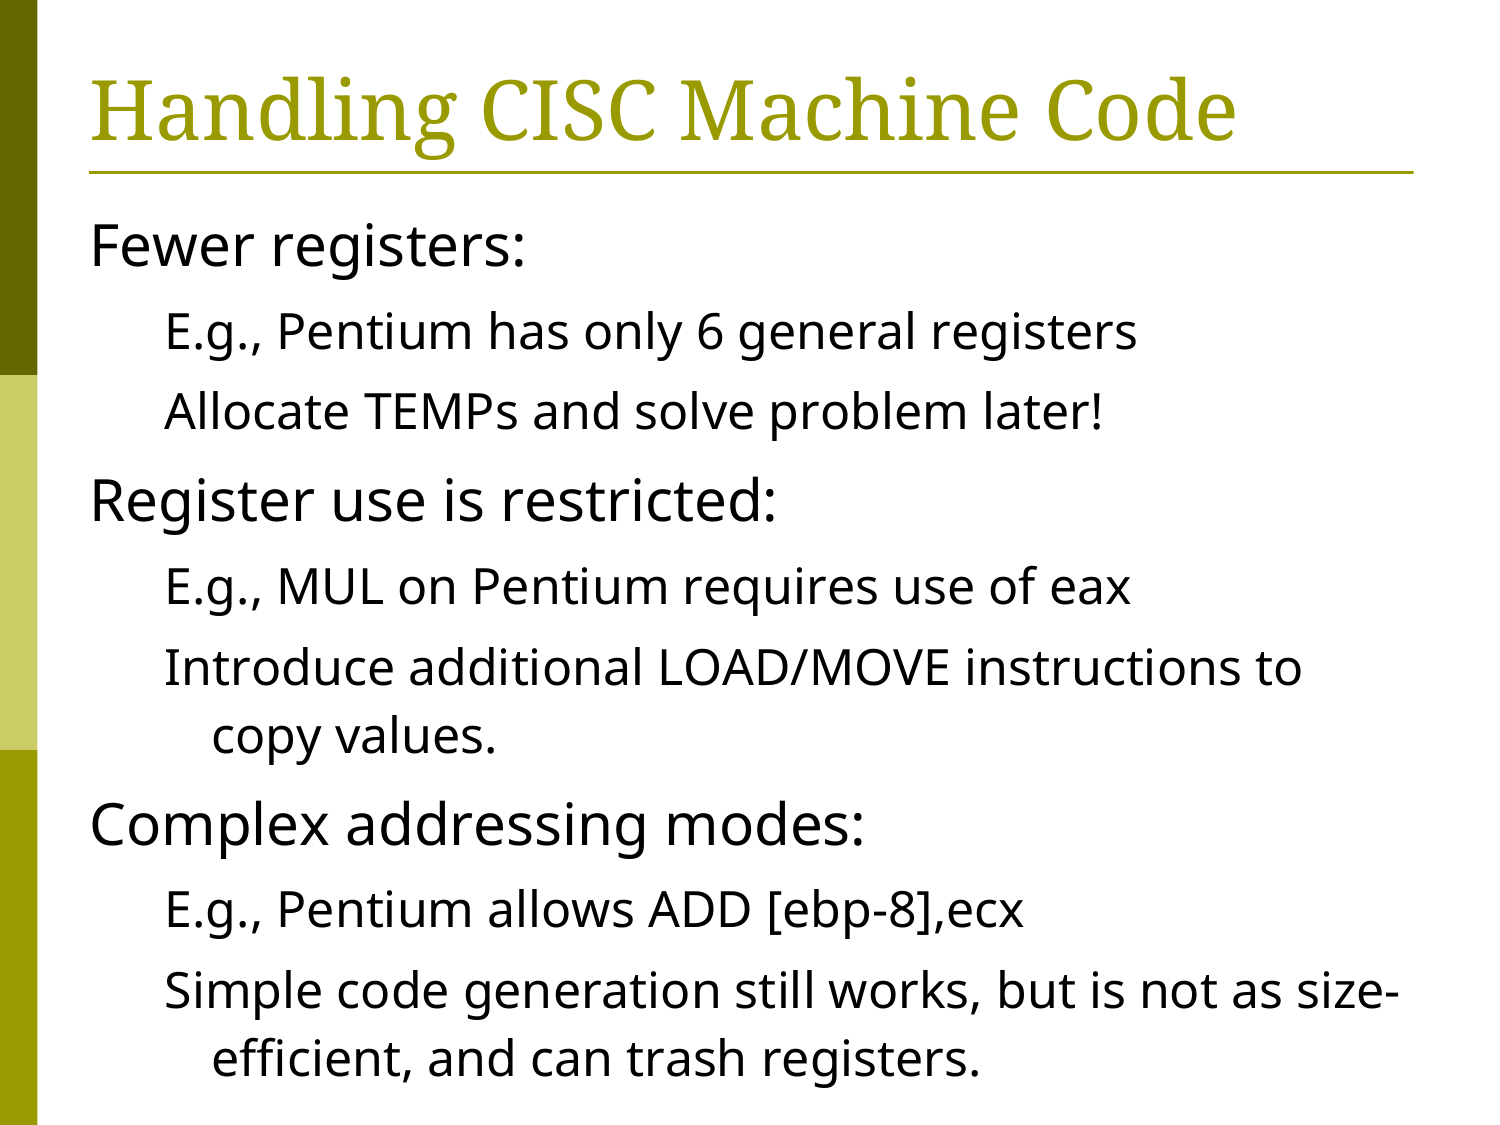

# Handling CISC Machine Code
Fewer registers:
E.g., Pentium has only 6 general registers
Allocate TEMPs and solve problem later!
Register use is restricted:
E.g., MUL on Pentium requires use of eax
Introduce additional LOAD/MOVE instructions to copy values.
Complex addressing modes:
E.g., Pentium allows ADD [ebp-8],ecx
Simple code generation still works, but is not as size-efficient, and can trash registers.